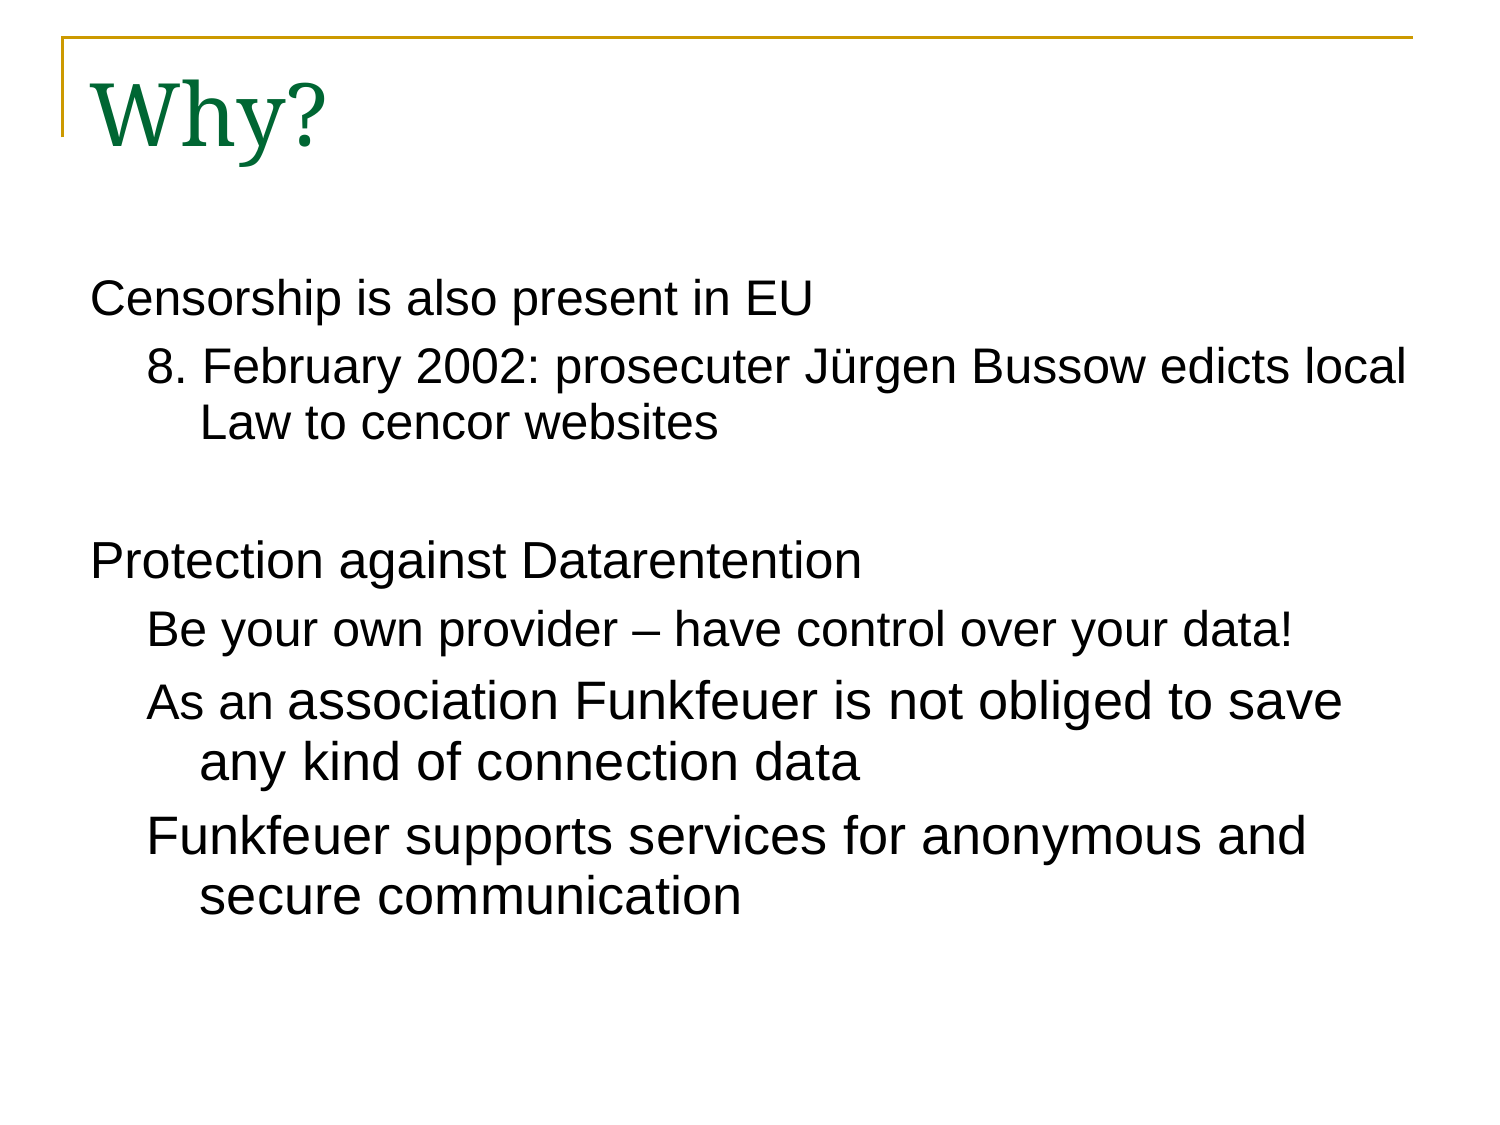

# Why?
Censorship is also present in EU
8. February 2002: prosecuter Jürgen Bussow edicts local Law to cencor websites
Protection against Datarentention
Be your own provider – have control over your data!
As an association Funkfeuer is not obliged to save any kind of connection data
Funkfeuer supports services for anonymous and secure communication